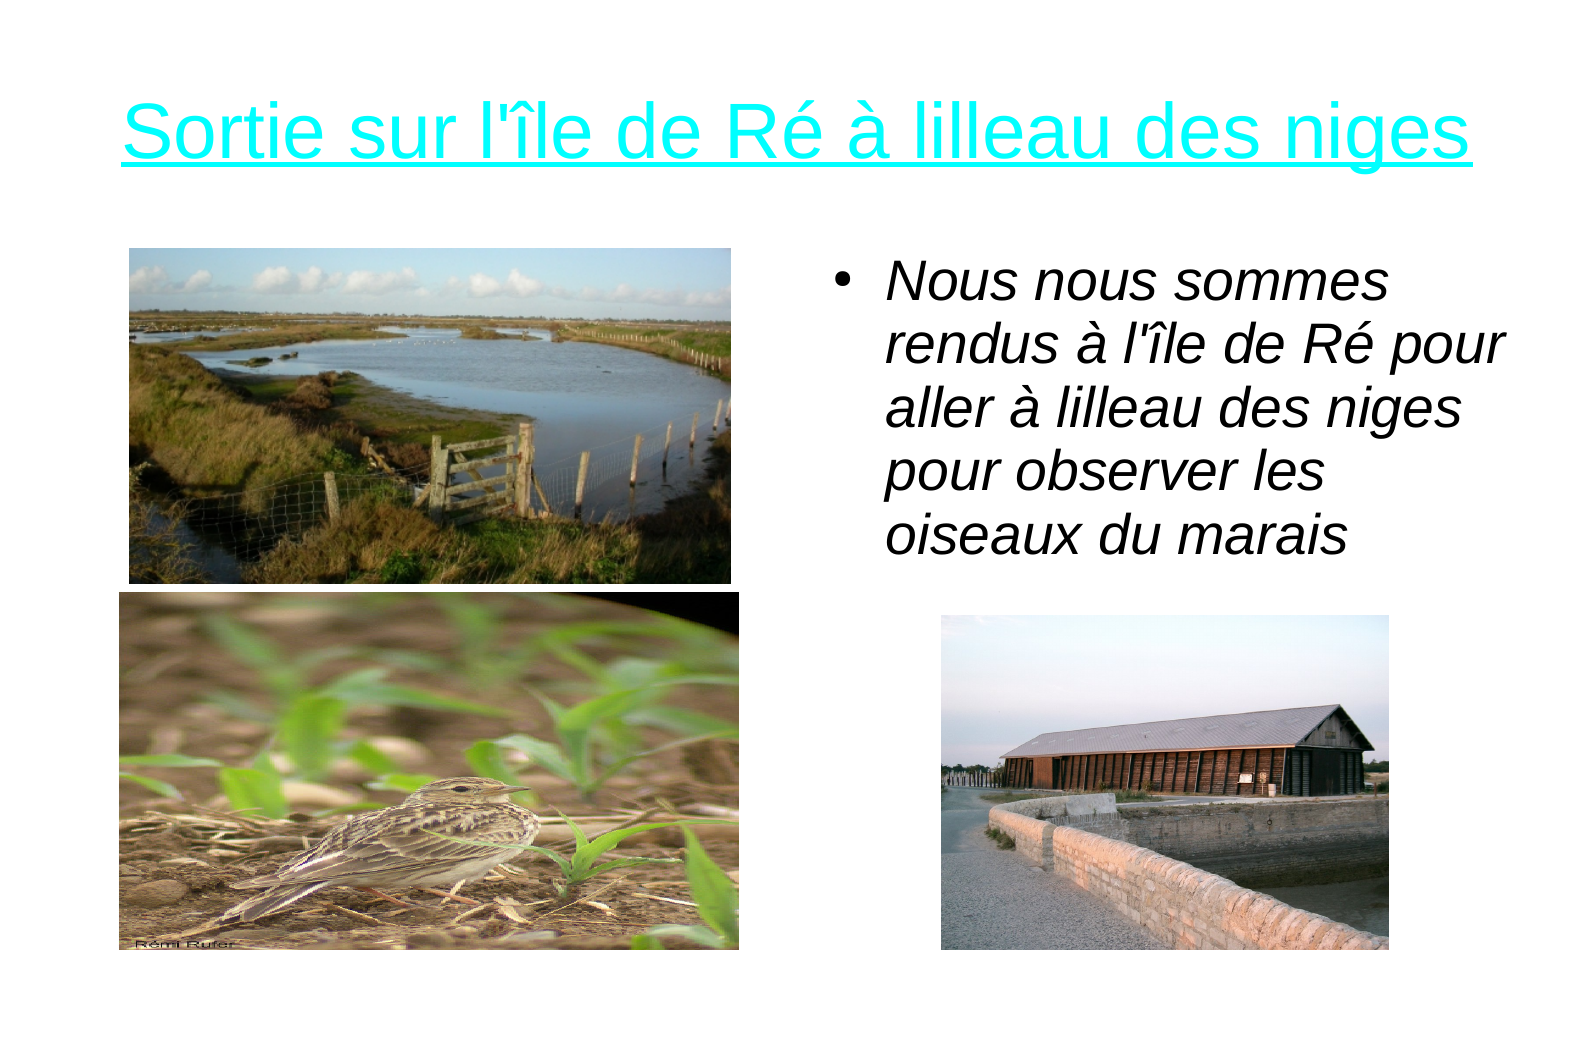

# Sortie sur l'île de Ré à lilleau des niges
Nous nous sommes rendus à l'île de Ré pour aller à lilleau des niges pour observer les oiseaux du marais